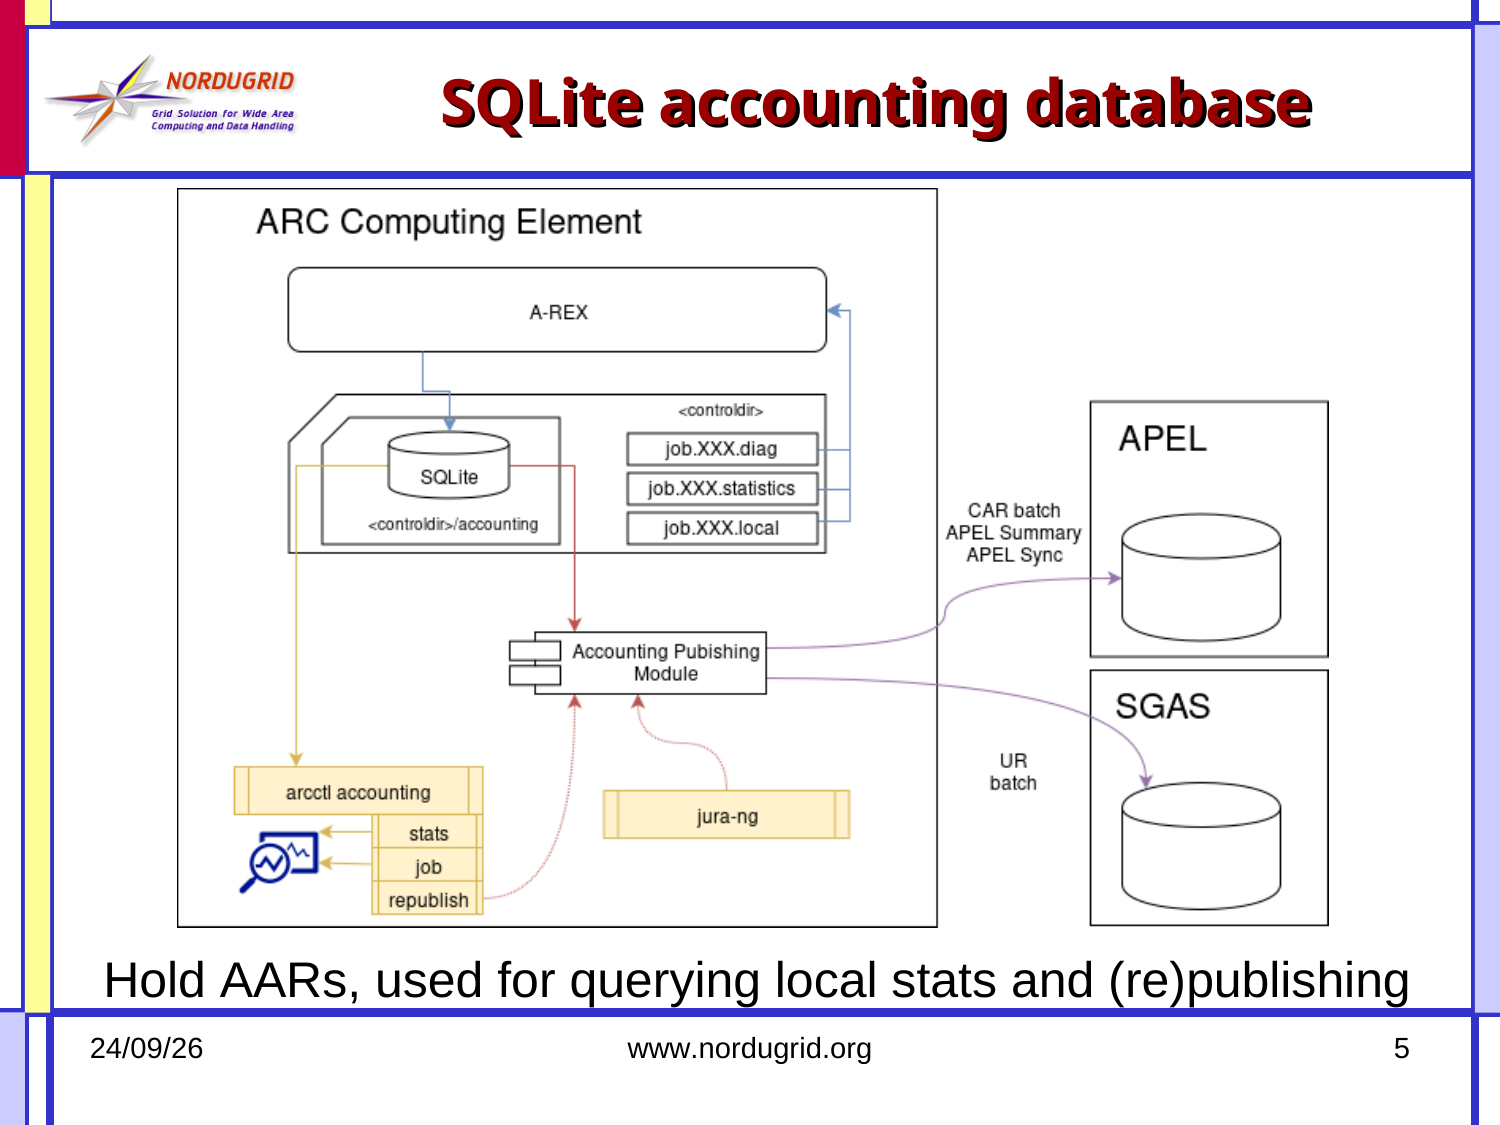

# SQLite accounting database
Hold AARs, used for querying local stats and (re)publishing
www.nordugrid.org
5